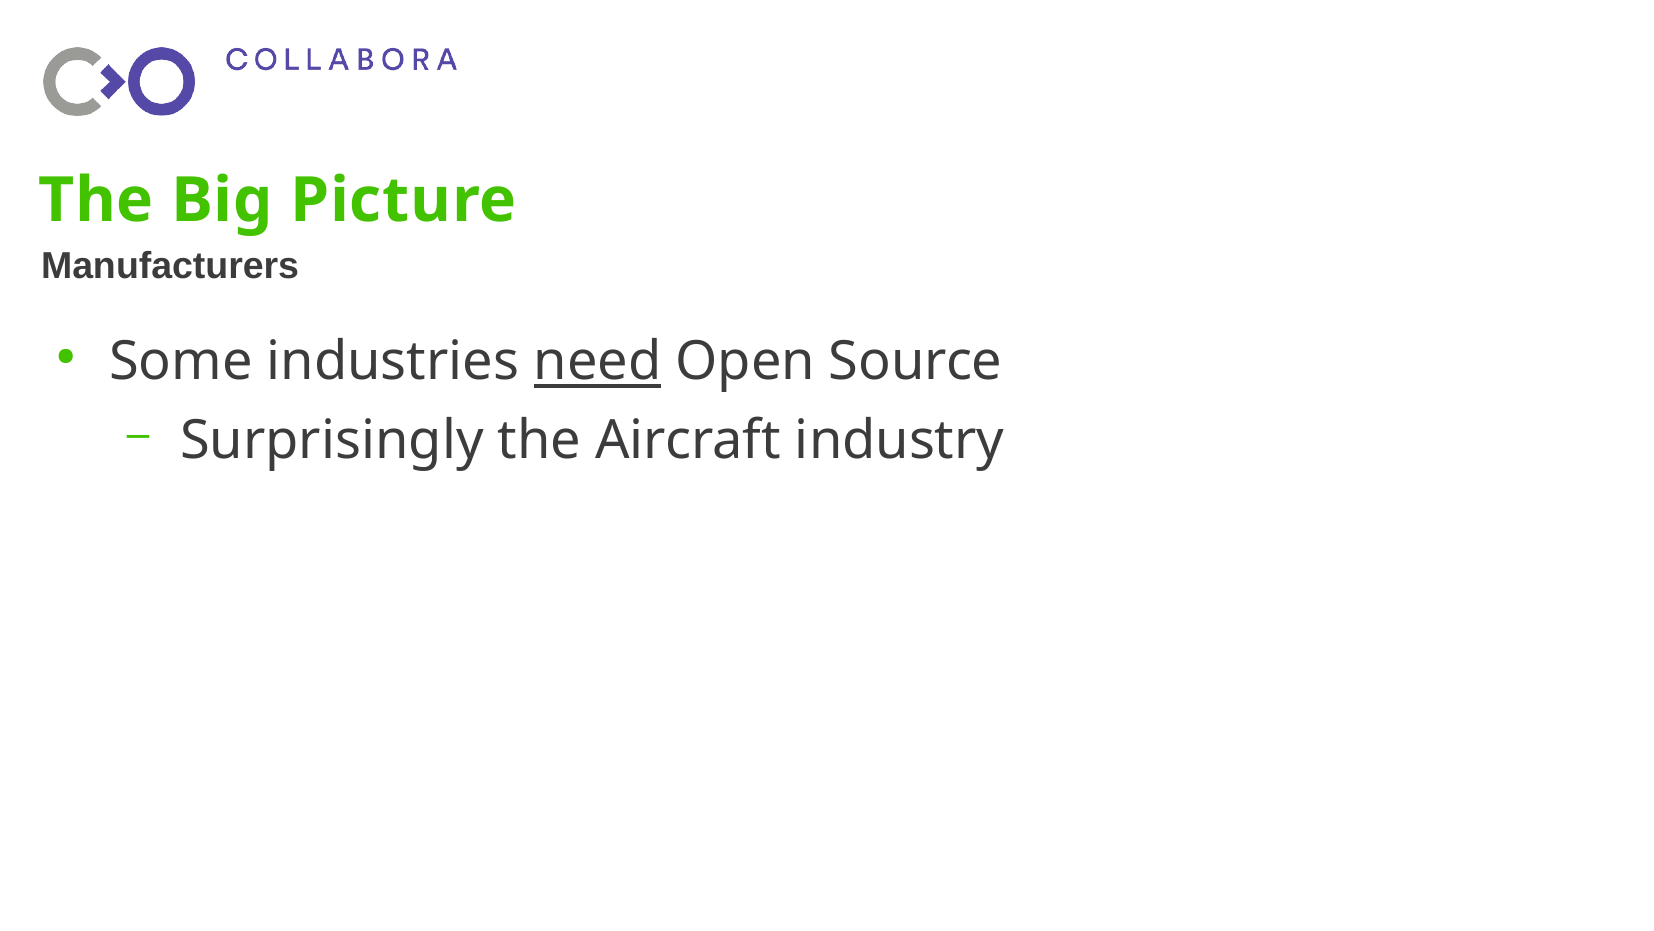

# The Big Picture
Manufacturers
Some industries need Open Source
Surprisingly the Aircraft industry